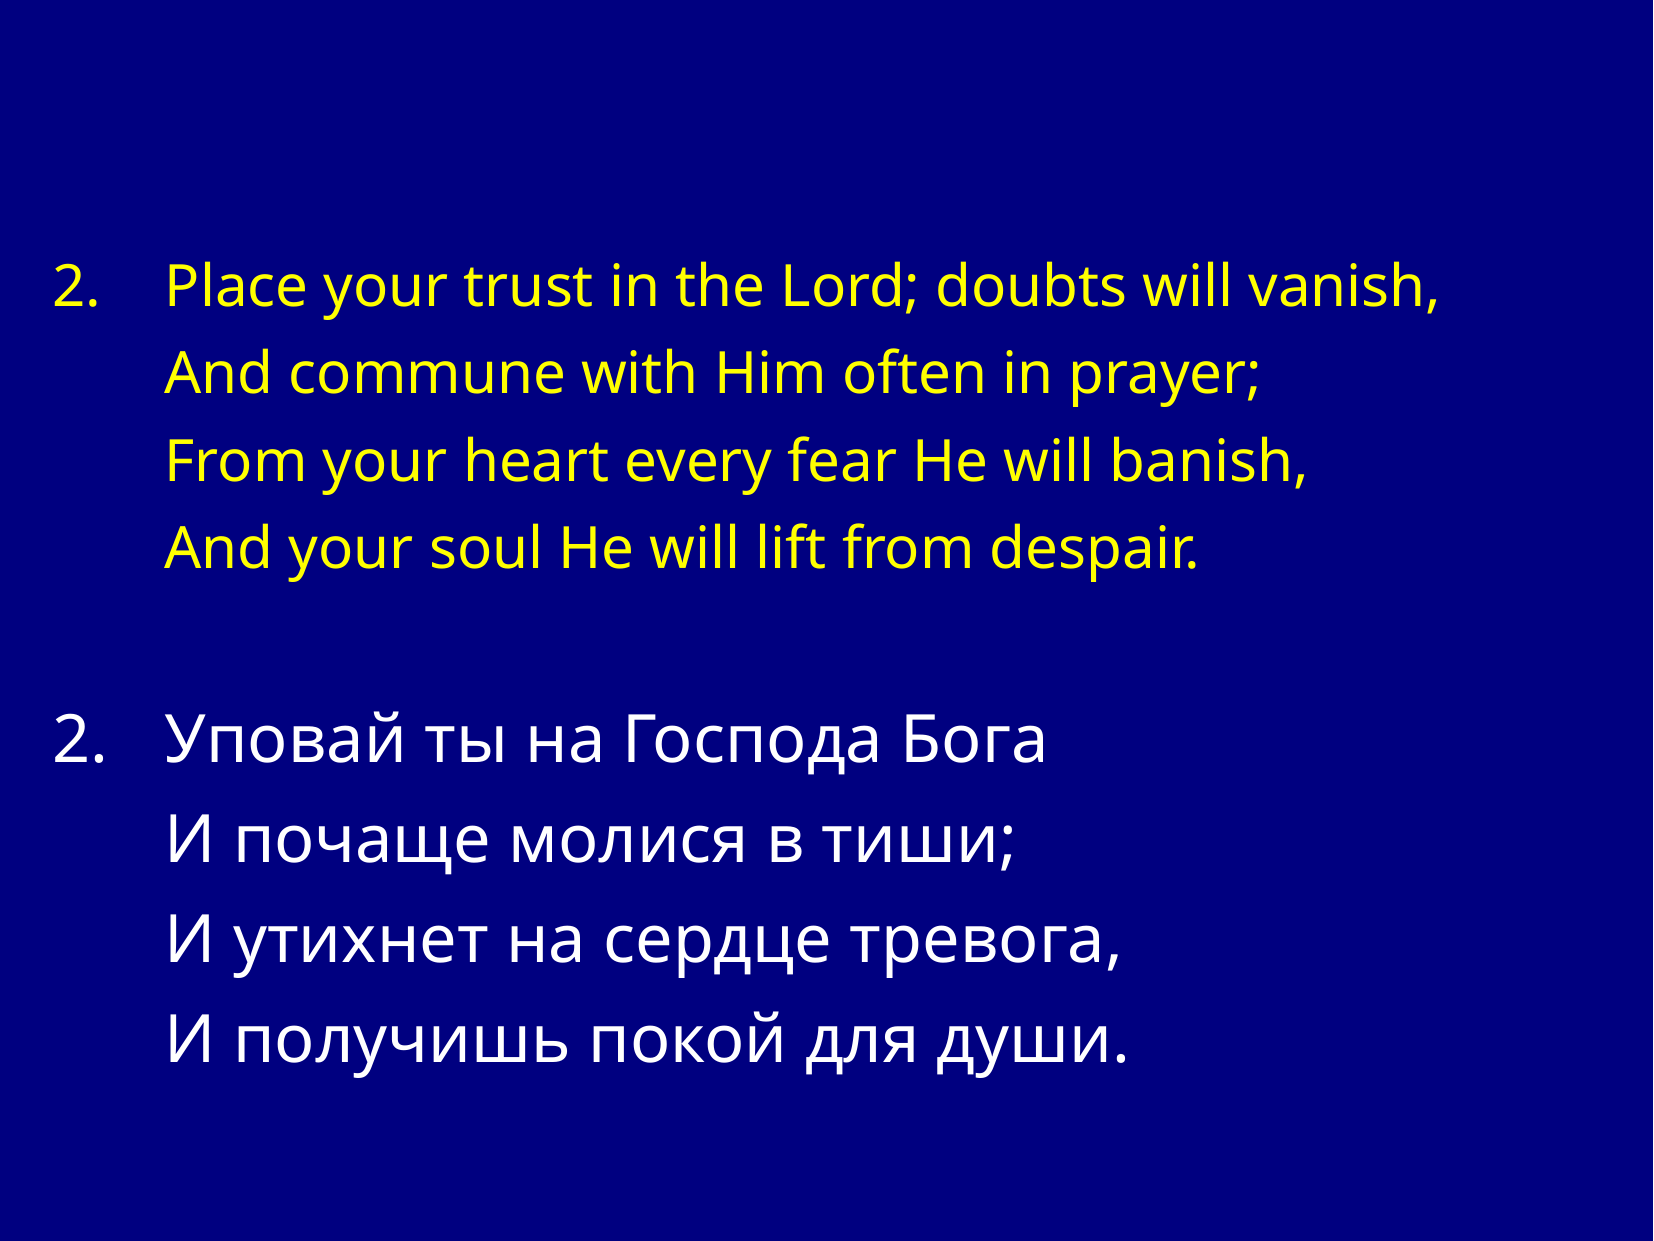

2.	Place your trust in the Lord; doubts will vanish,
	And commune with Him often in prayer;
	From your heart every fear He will banish,
	And your soul He will lift from despair.
2.	Уповай ты на Господа Бога
	И почаще молися в тиши;
	И утихнет на сердце тревога,
	И получишь покой для души.